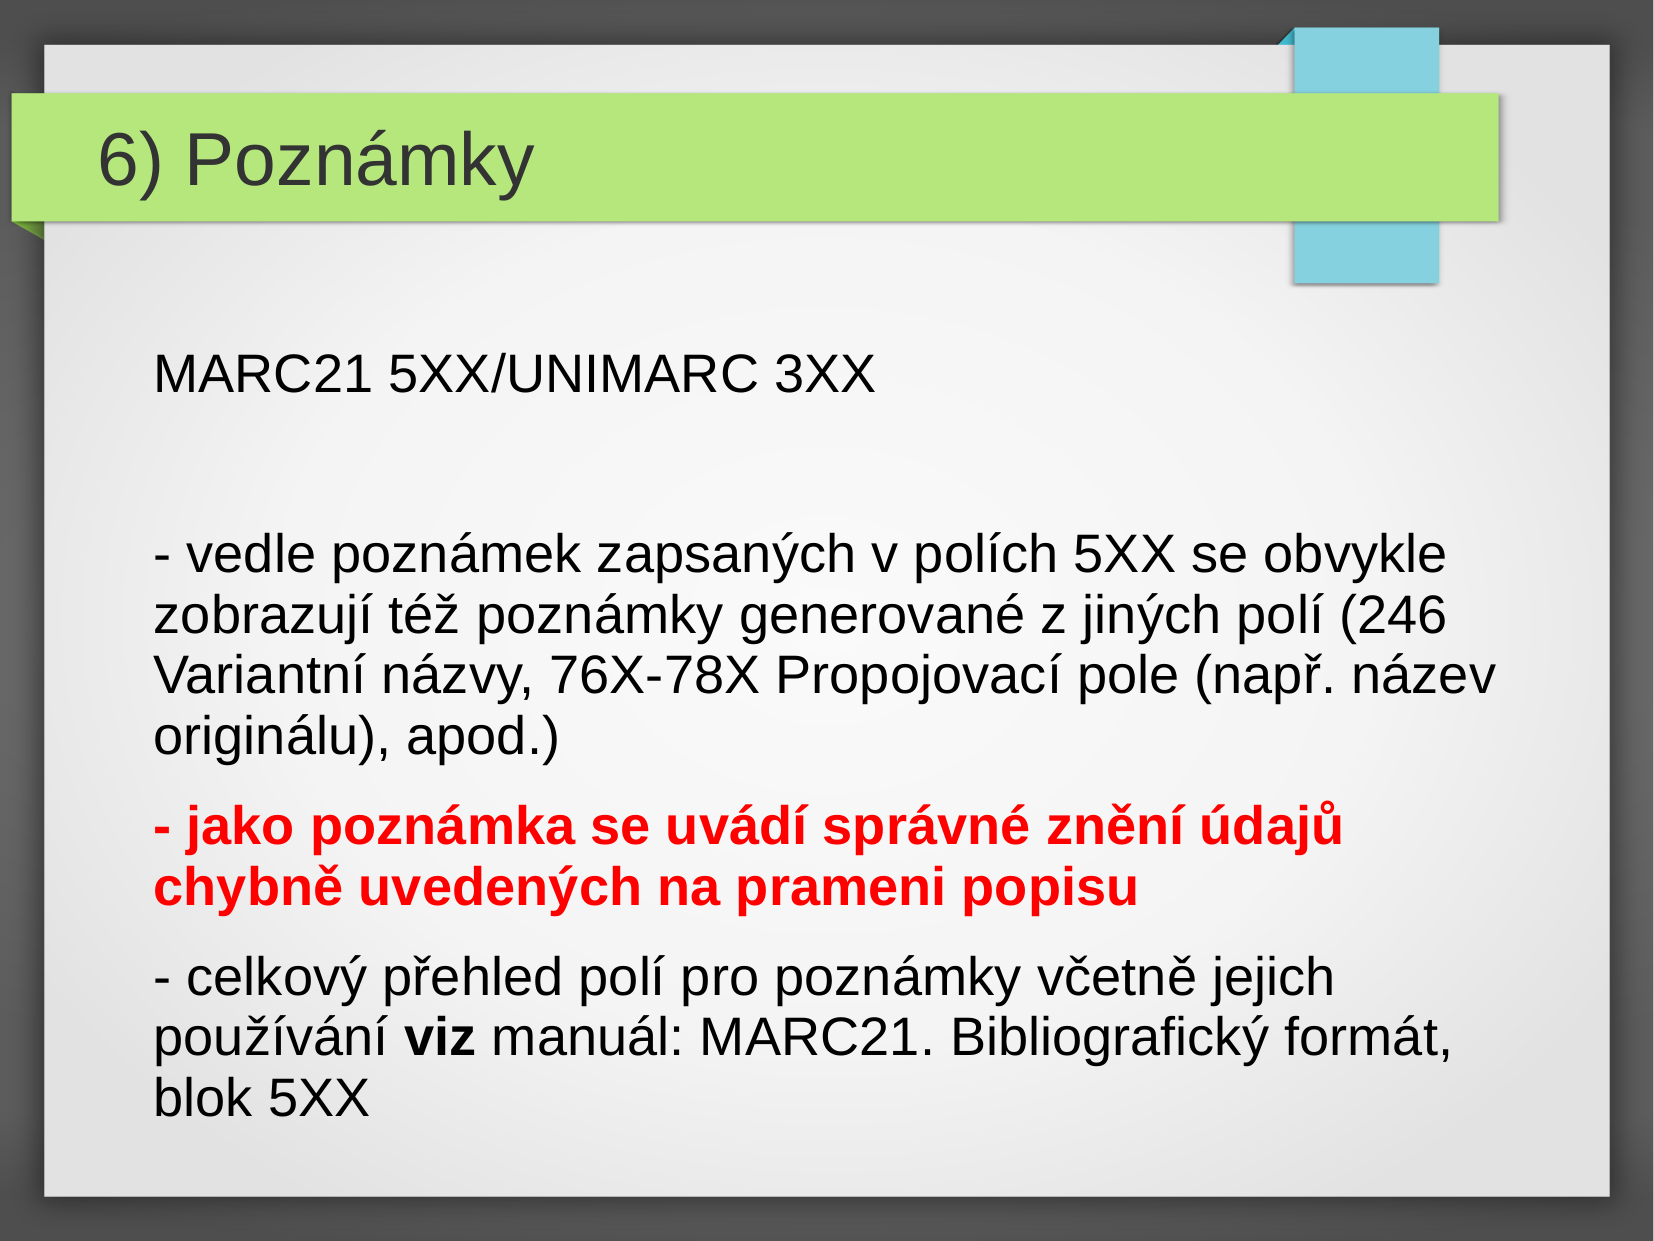

# 6) Poznámky
MARC21 5XX/UNIMARC 3XX
- vedle poznámek zapsaných v polích 5XX se obvykle zobrazují též poznámky generované z jiných polí (246 Variantní názvy, 76X-78X Propojovací pole (např. název originálu), apod.)
- jako poznámka se uvádí správné znění údajů chybně uvedených na prameni popisu
- celkový přehled polí pro poznámky včetně jejich používání viz manuál: MARC21. Bibliografický formát, blok 5XX